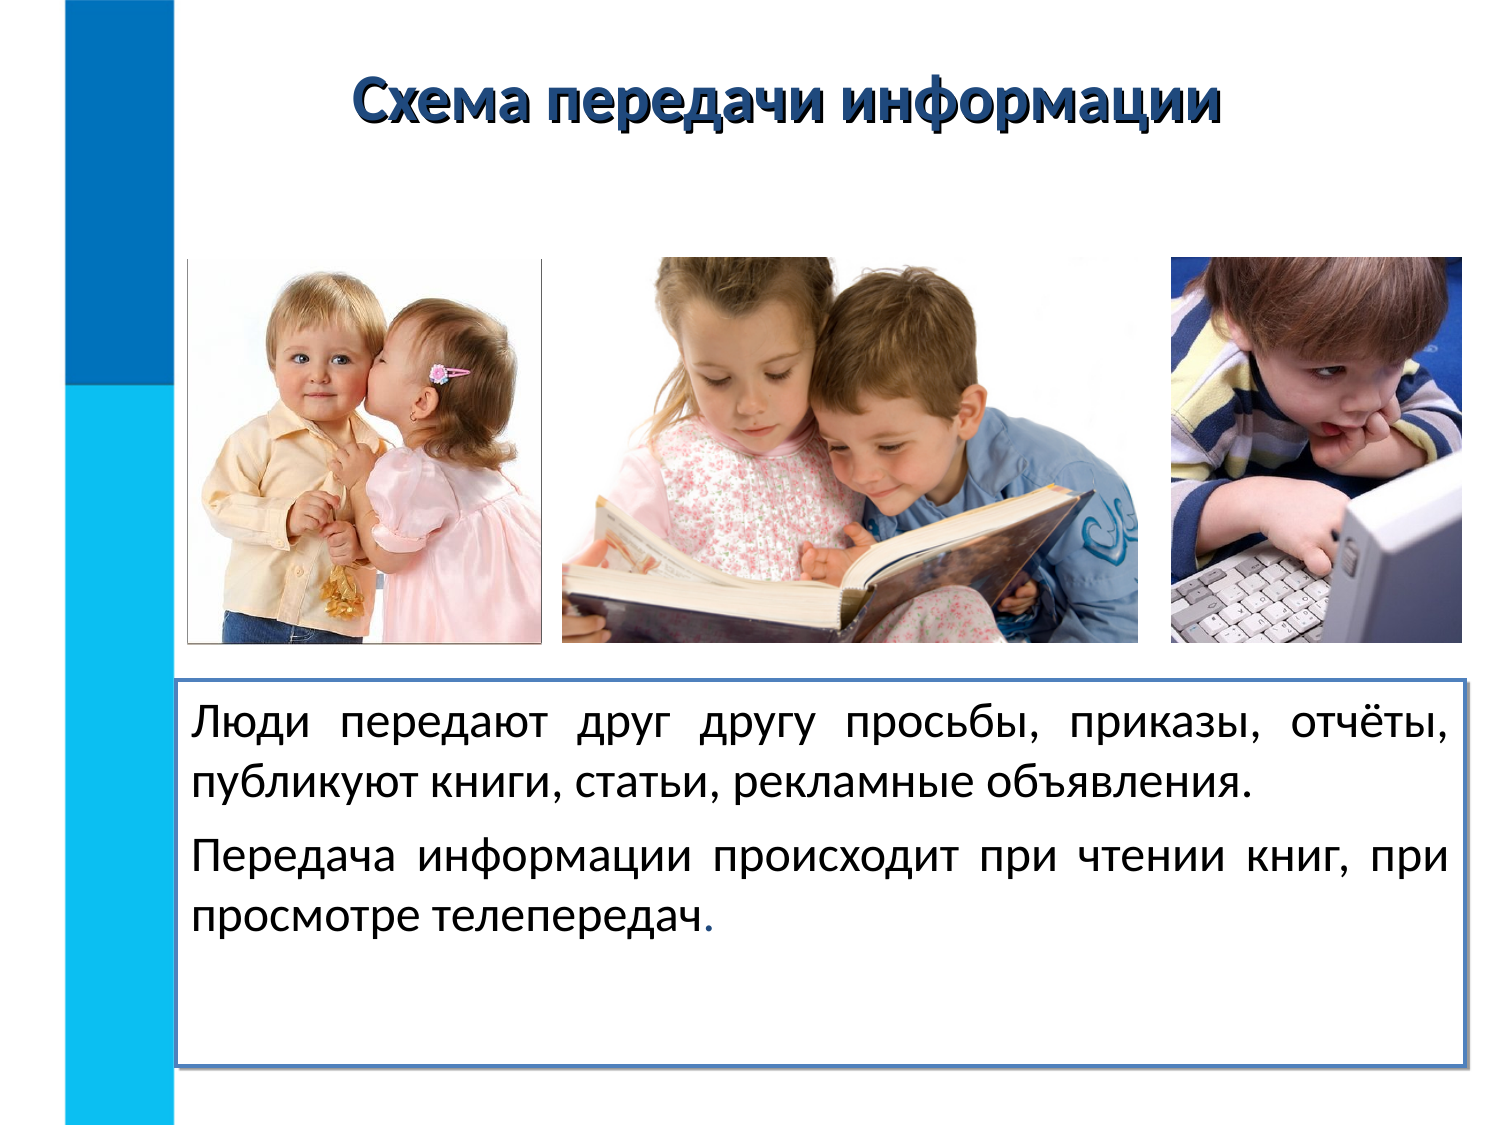

# Схема передачи информации
Люди передают друг другу просьбы, приказы, отчёты, публикуют книги, статьи, рекламные объявления.
Передача информации происходит при чтении книг, при просмотре телепередач.